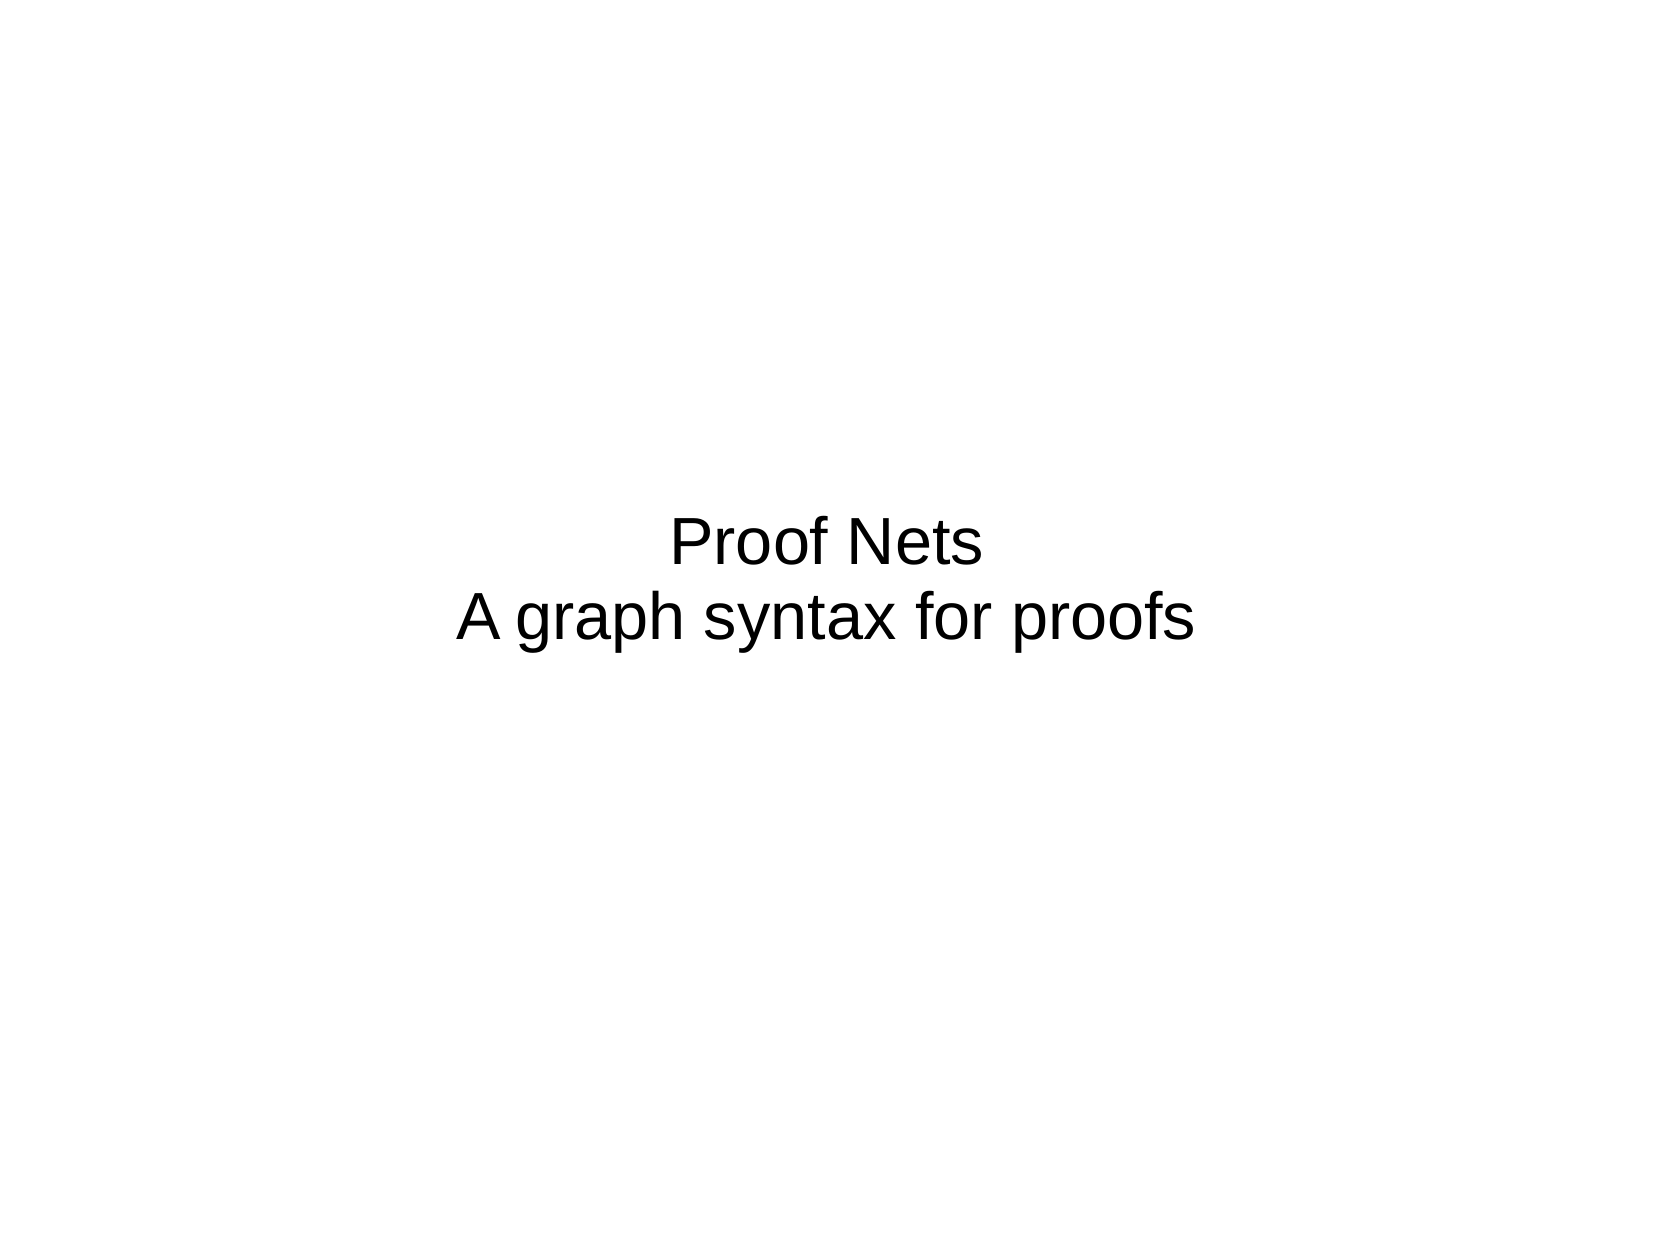

# Proof Nets
A graph syntax for proofs